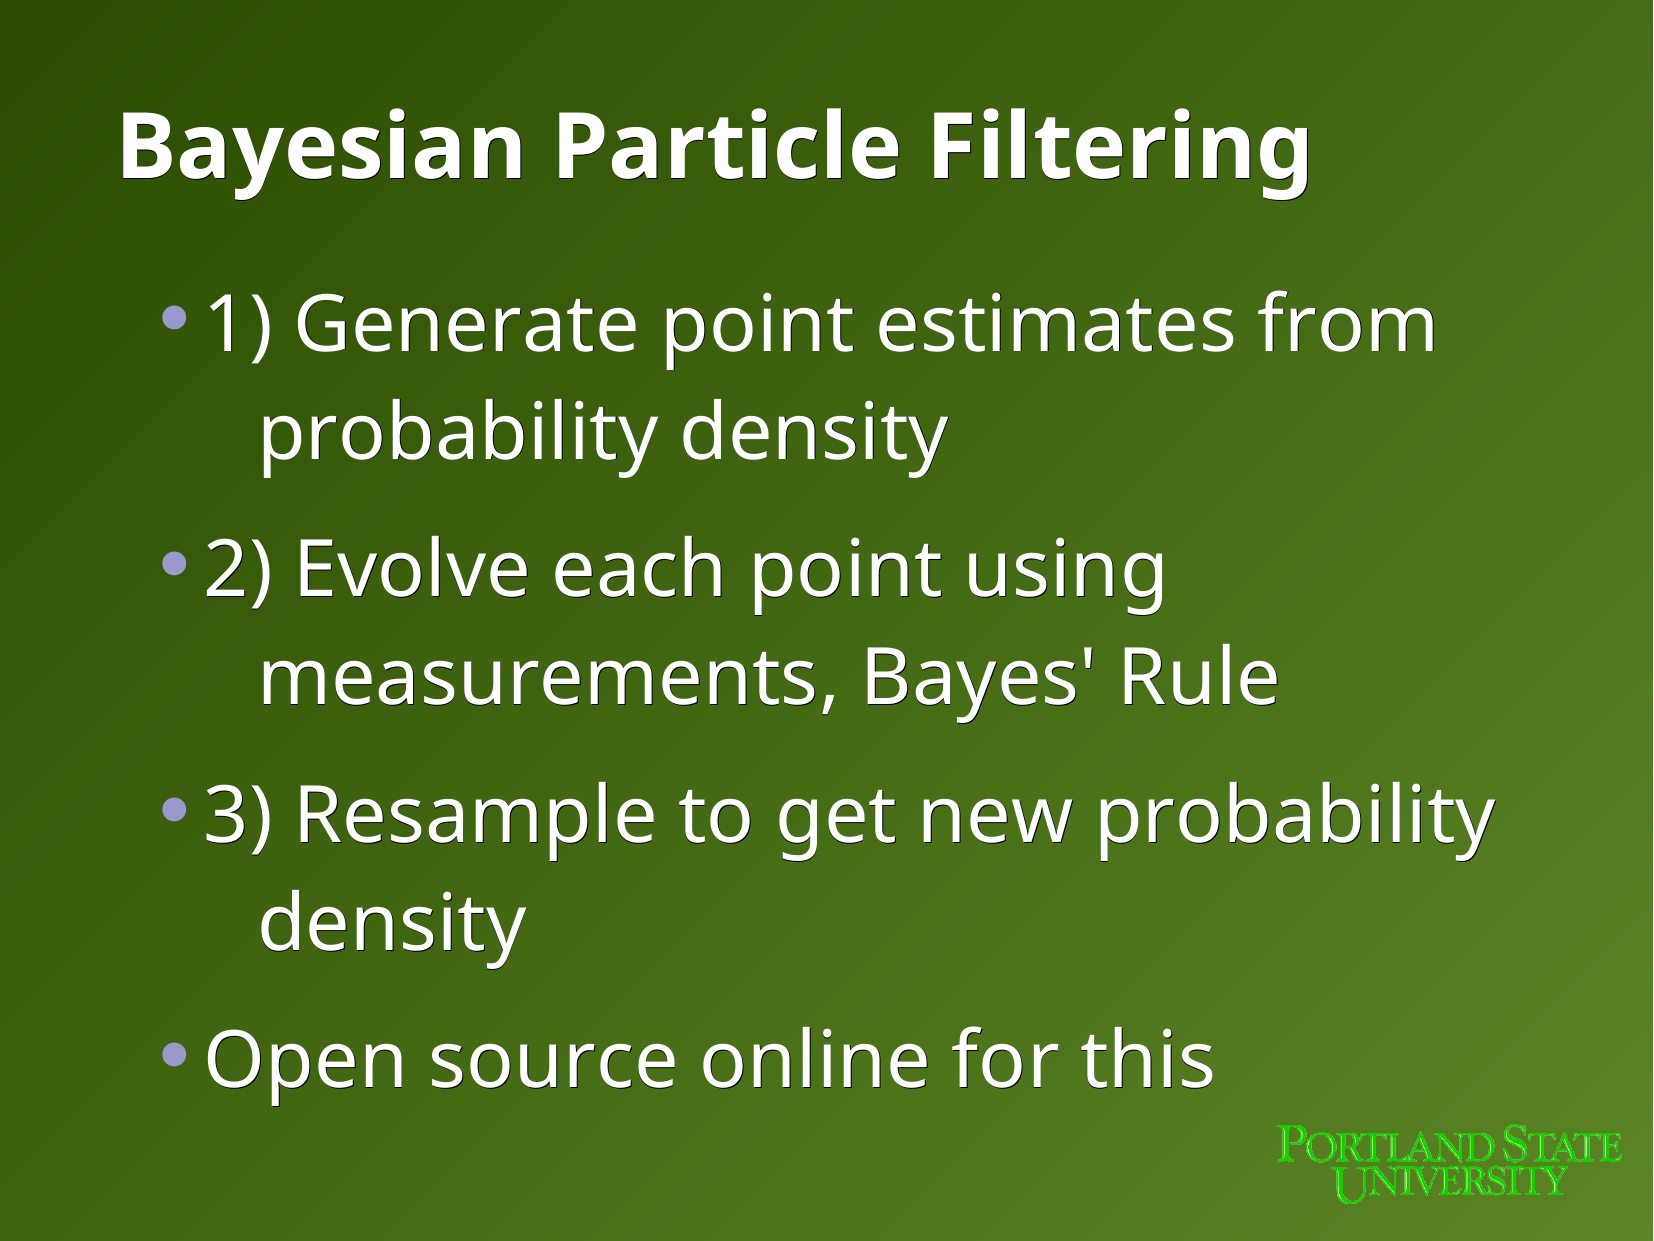

# Bayesian Particle Filtering
1) Generate point estimates from probability density
2) Evolve each point using measurements, Bayes' Rule
3) Resample to get new probability density
Open source online for this